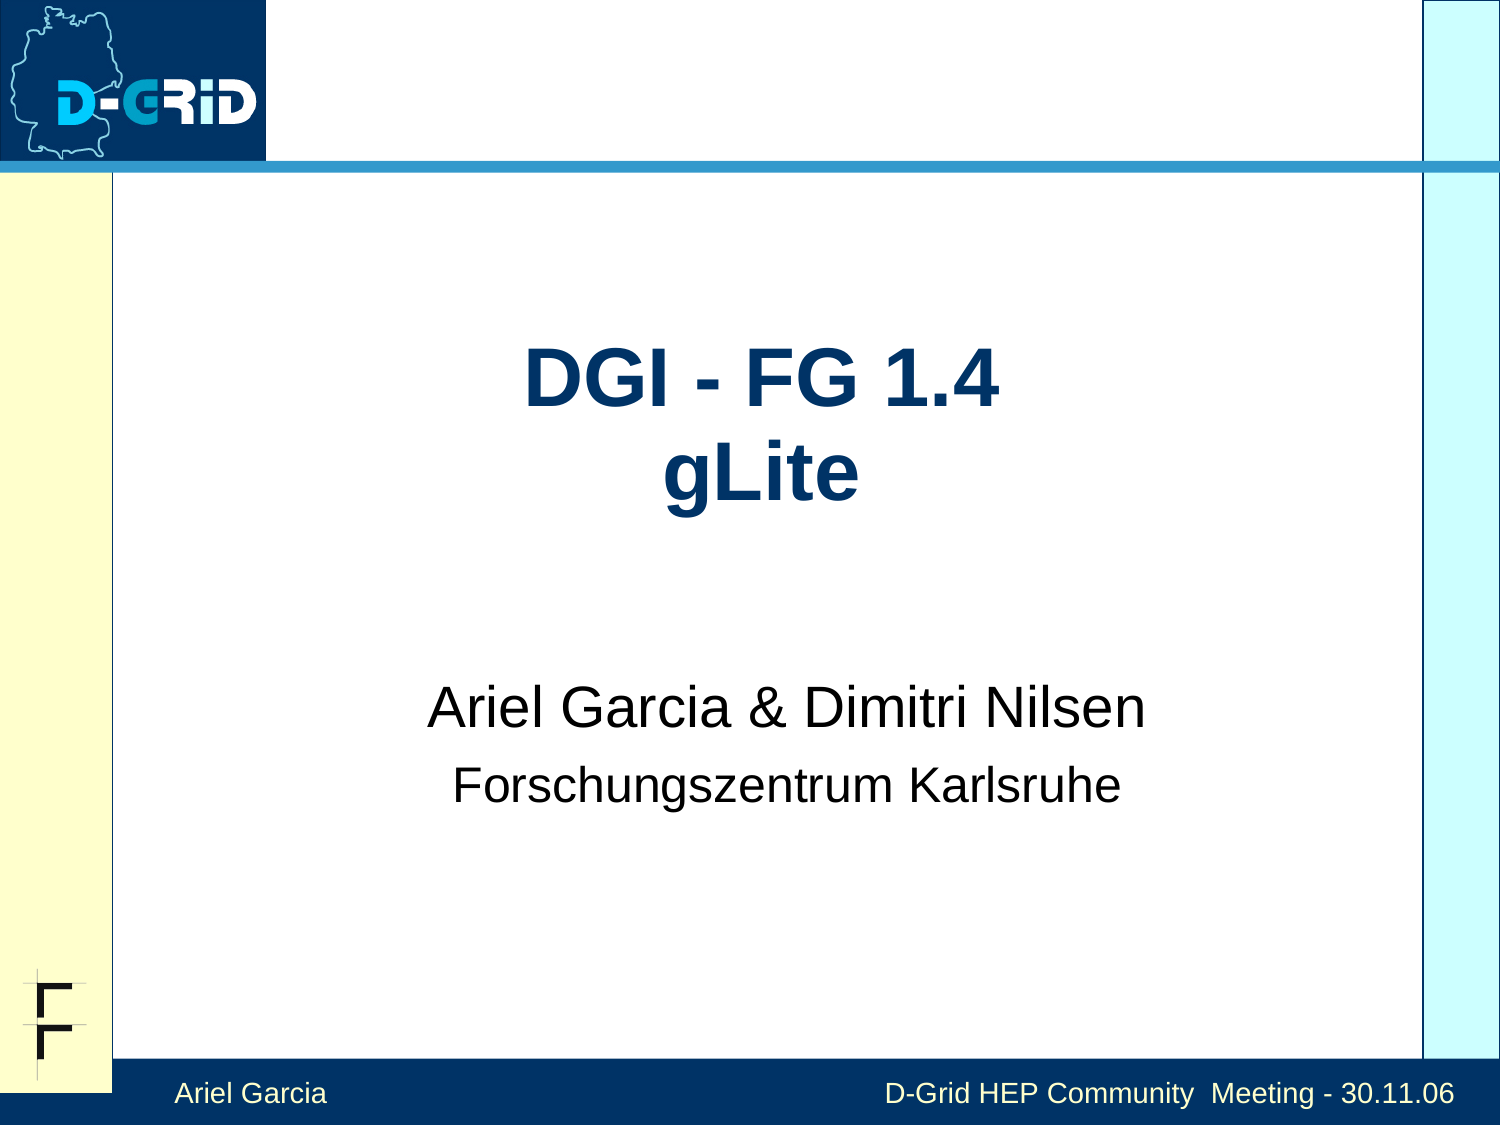

# DGI - FG 1.4 gLite
Ariel Garcia & Dimitri Nilsen
Forschungszentrum Karlsruhe